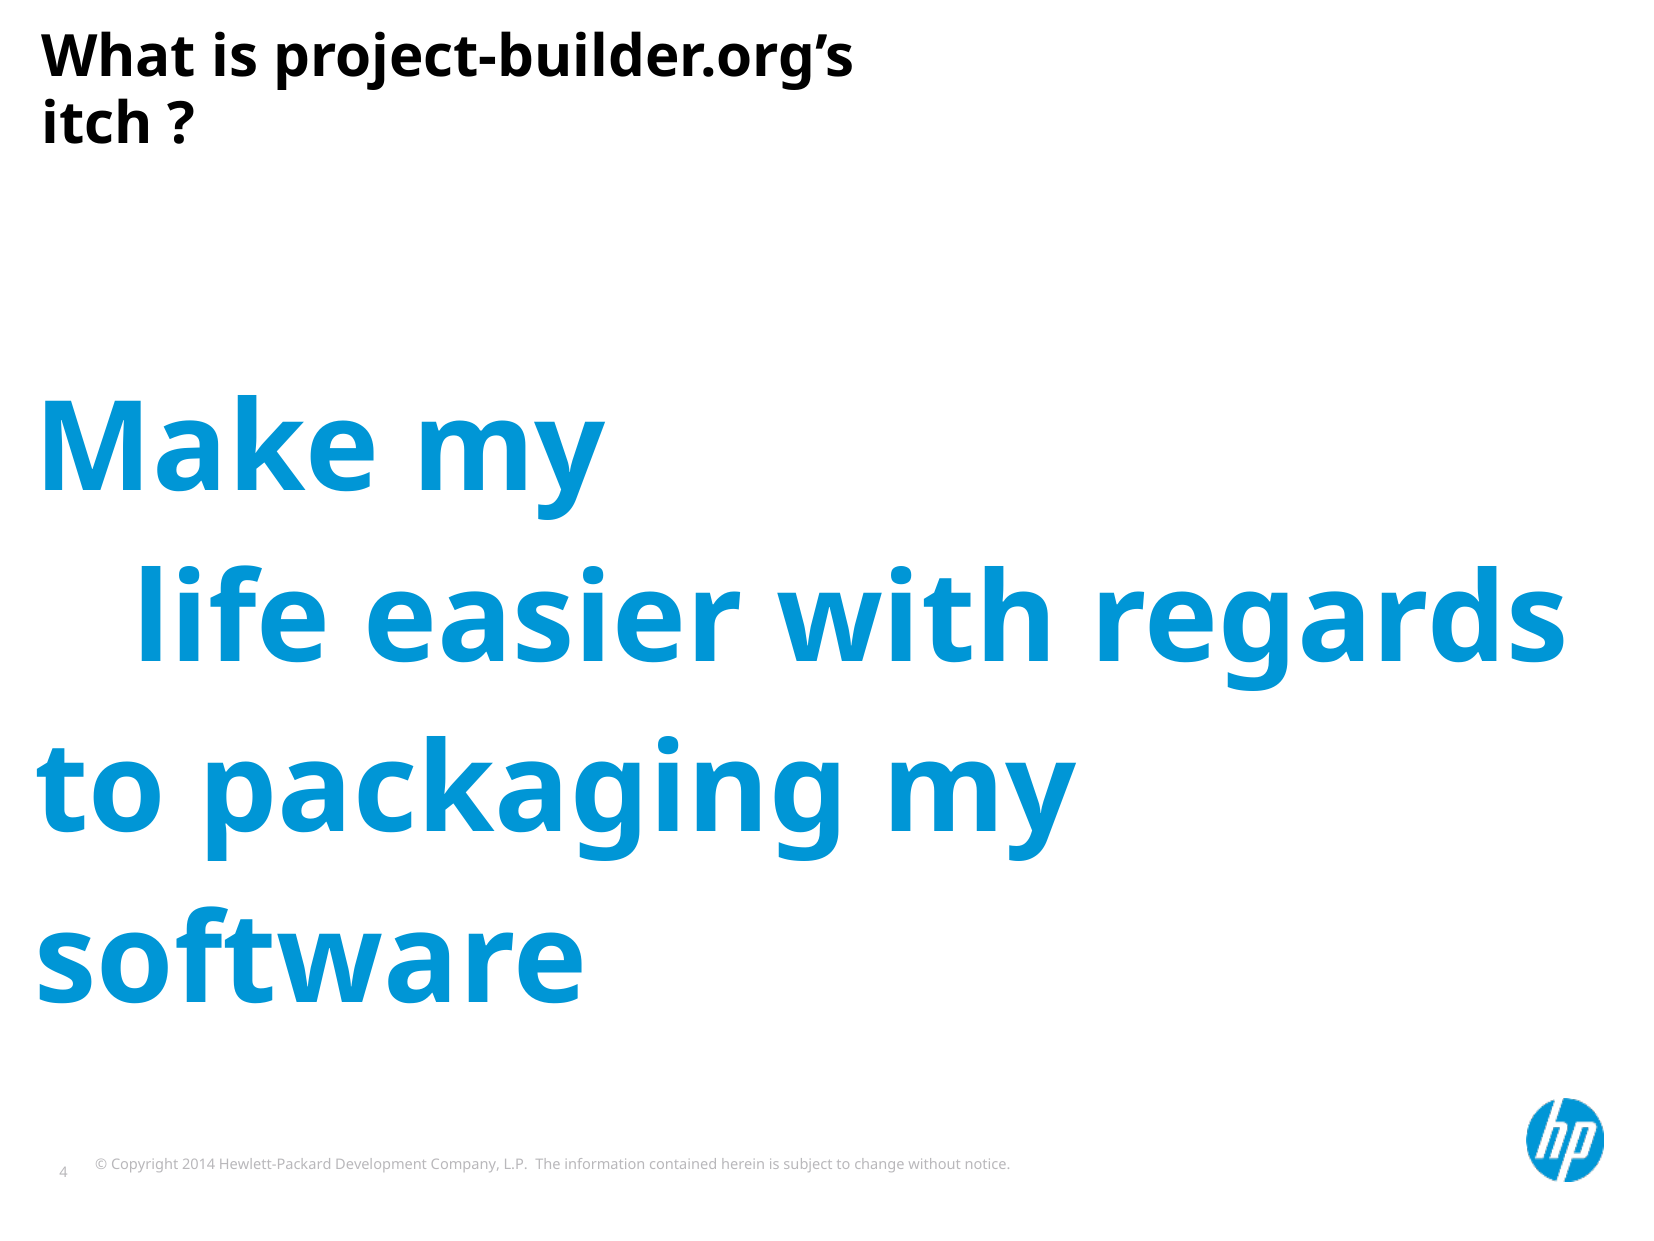

# What is project-builder.org’s itch ?
Make my life easier with regards to packaging my software